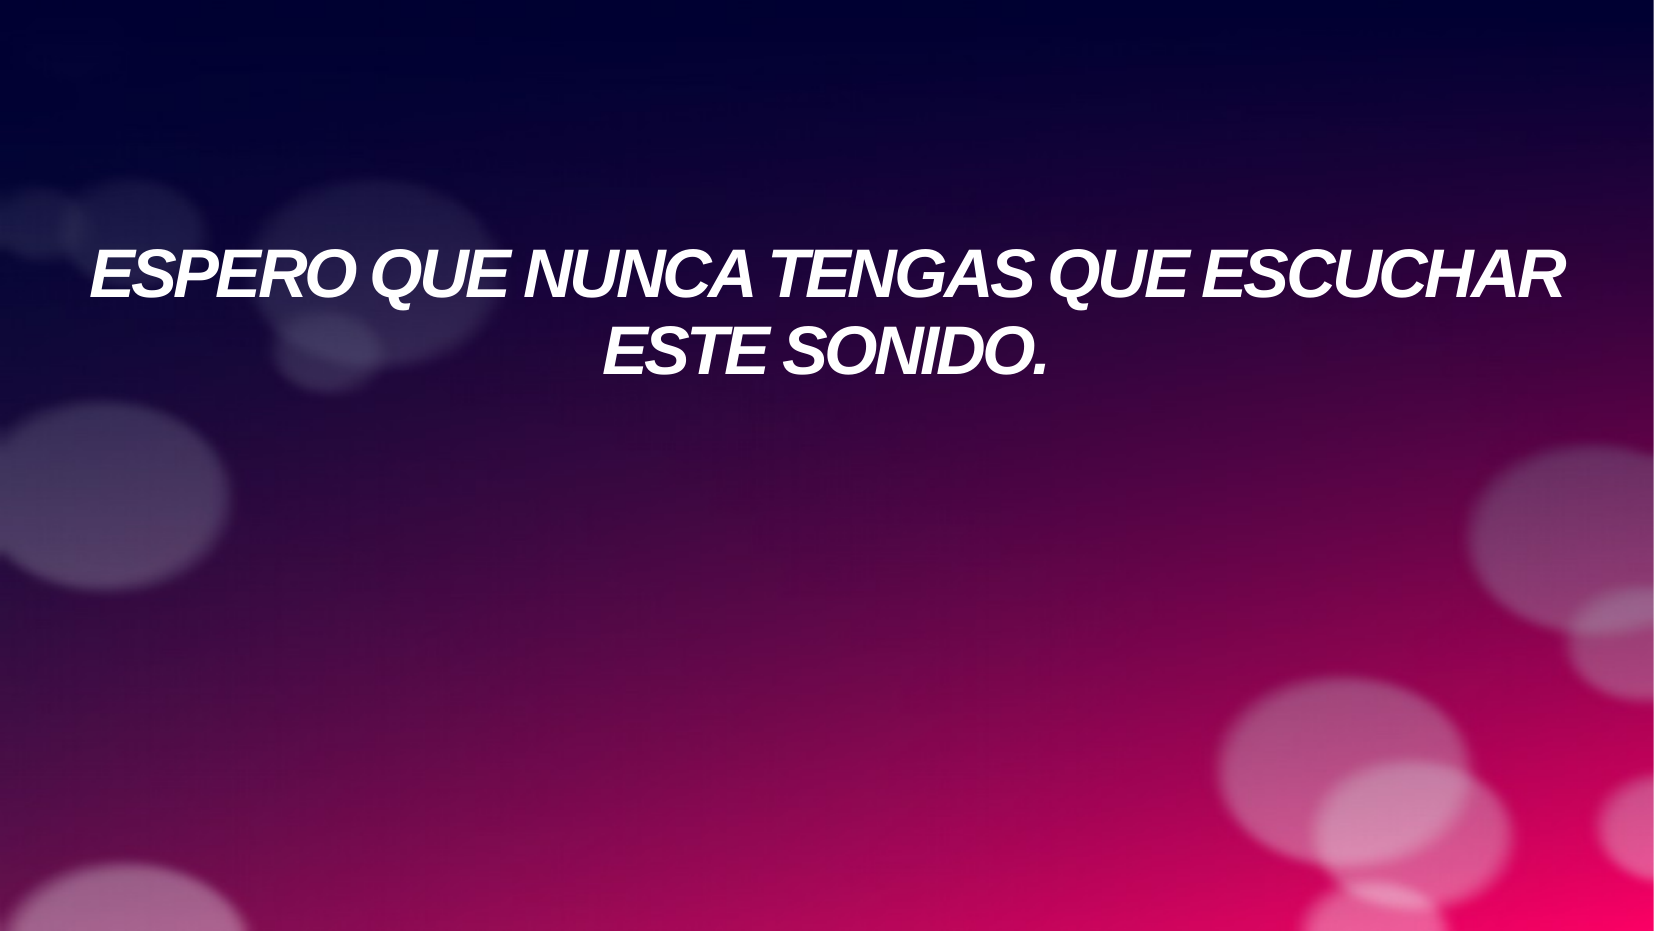

# ESPERO QUE NUNCA TENGAS QUE ESCUCHAR ESTE SONIDO.